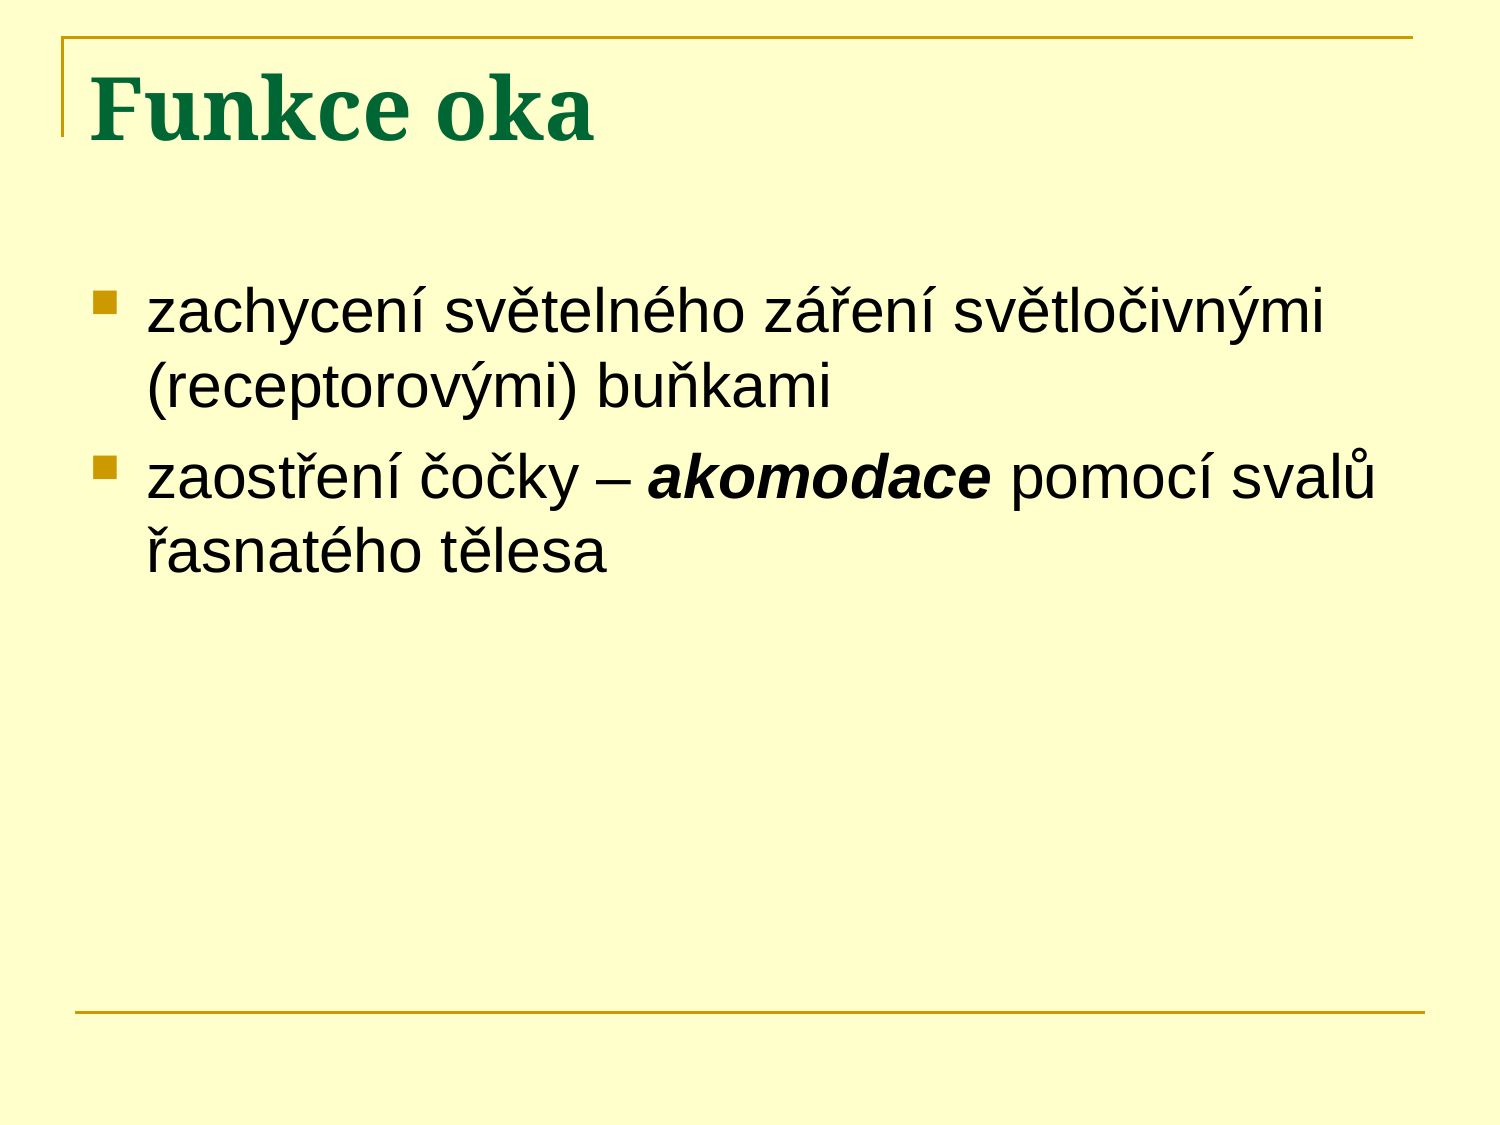

# Funkce oka
zachycení světelného záření světločivnými (receptorovými) buňkami
zaostření čočky – akomodace pomocí svalů řasnatého tělesa